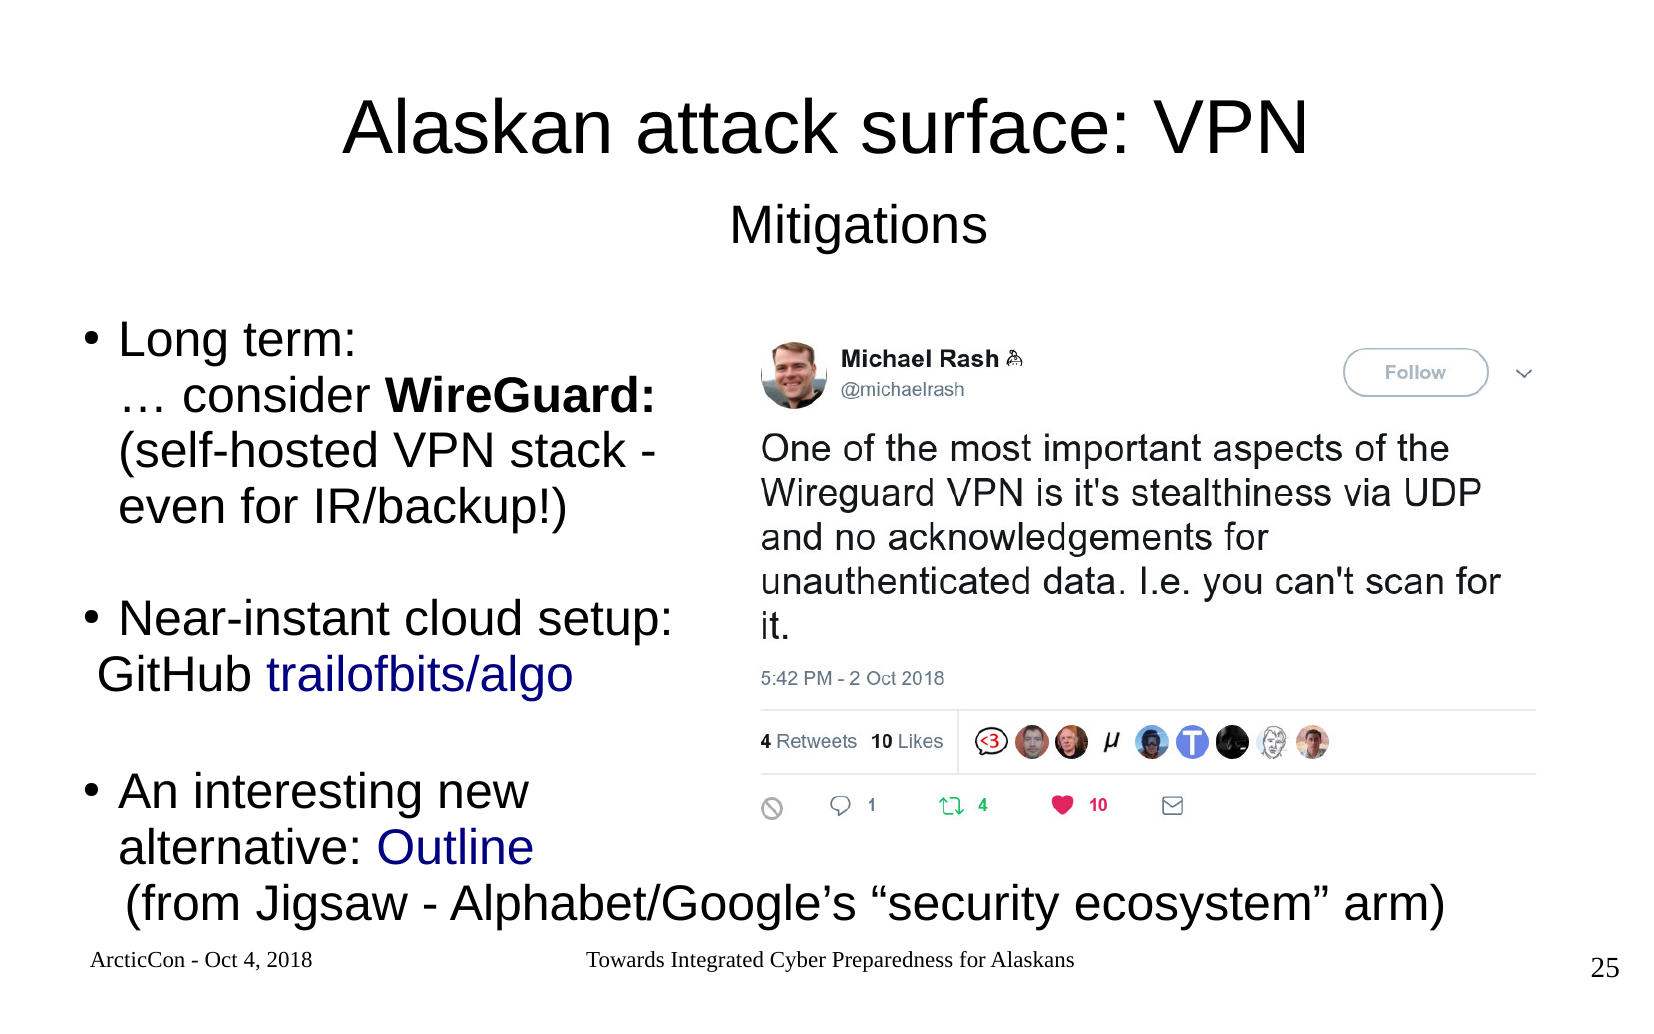

# Alaskan attack surface: VPN
Mitigations
Long term:
… consider WireGuard:
(self-hosted VPN stack -
even for IR/backup!)
Near-instant cloud setup:
 GitHub trailofbits/algo
An interesting new
alternative: Outline
 (from Jigsaw - Alphabet/Google’s “security ecosystem” arm)